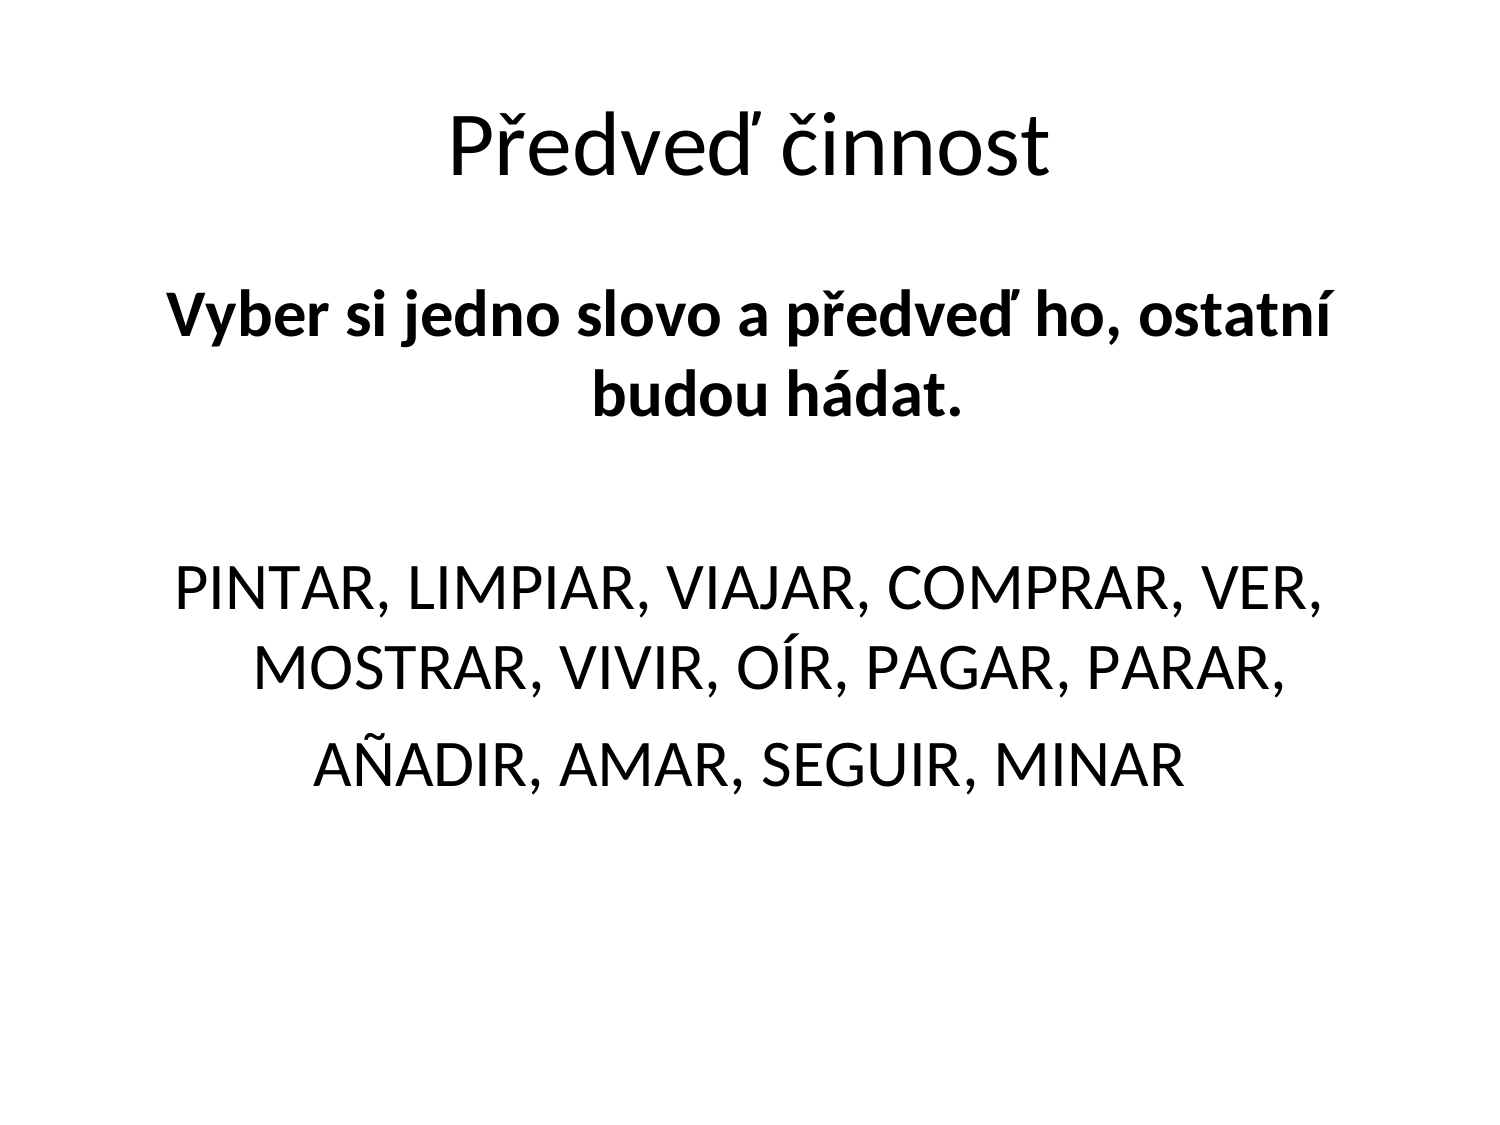

# Předveď činnost
Vyber si jedno slovo a předveď ho, ostatní budou hádat.
PINTAR, LIMPIAR, VIAJAR, COMPRAR, VER, MOSTRAR, VIVIR, OÍR, PAGAR, PARAR,
AÑADIR, AMAR, SEGUIR, MINAR